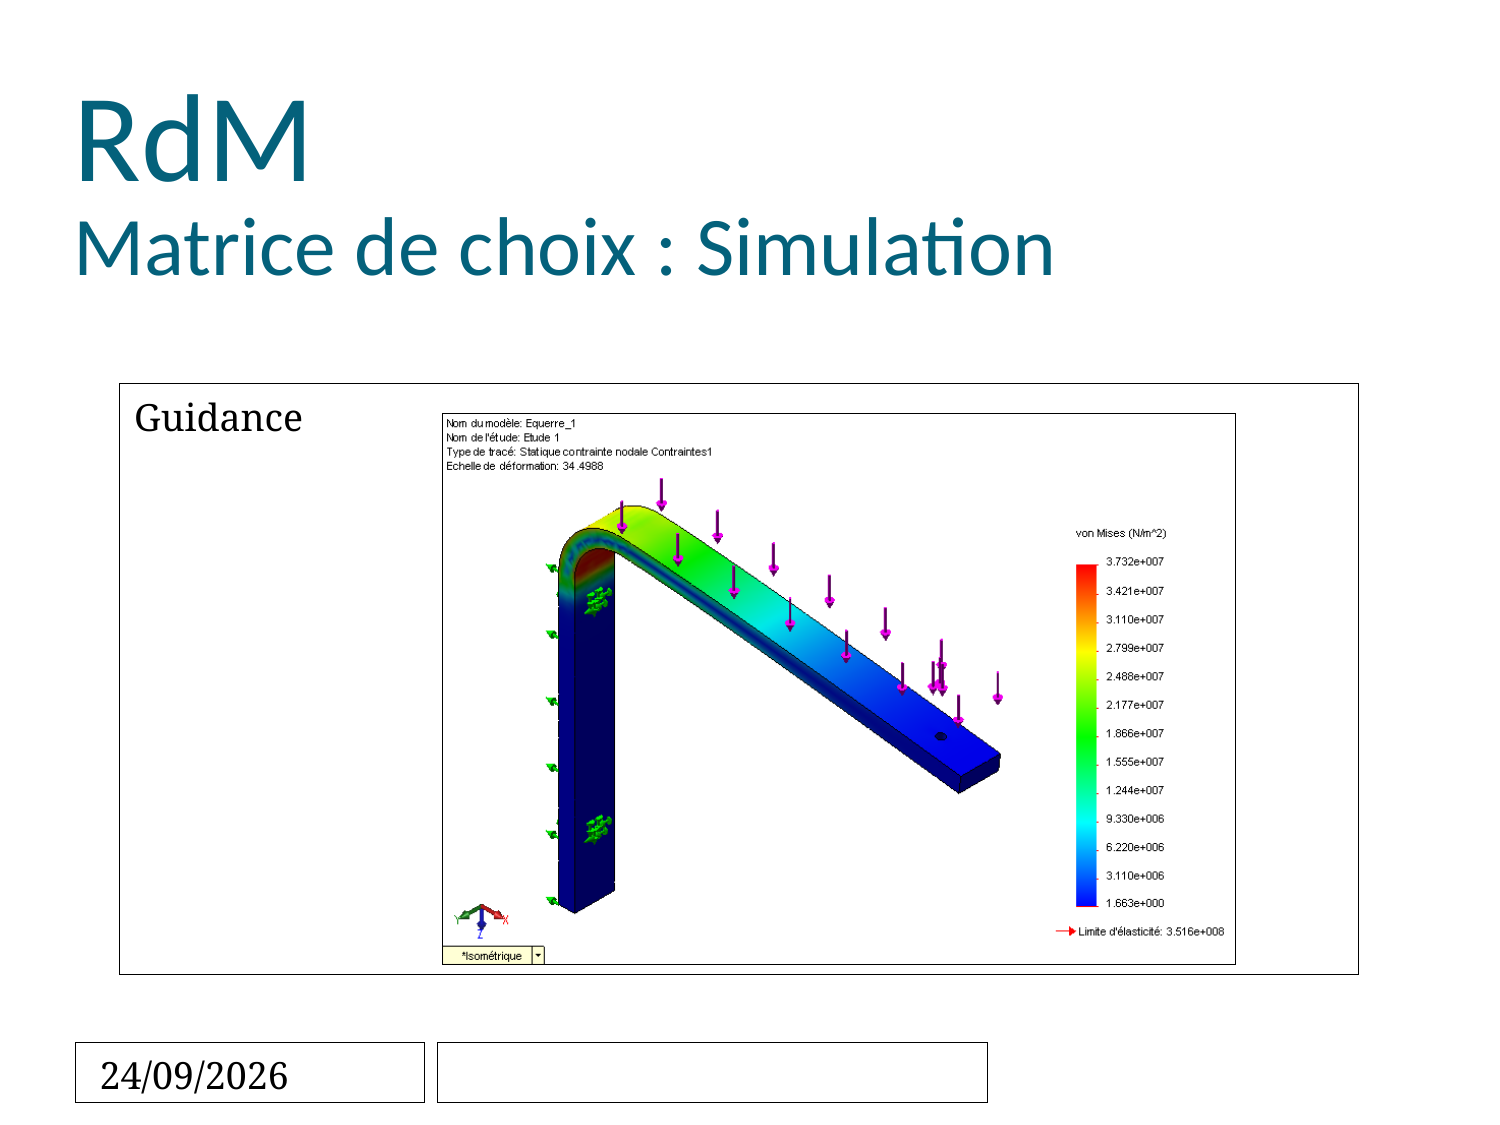

# RdM Matrice de choix : Simulation
Guidance